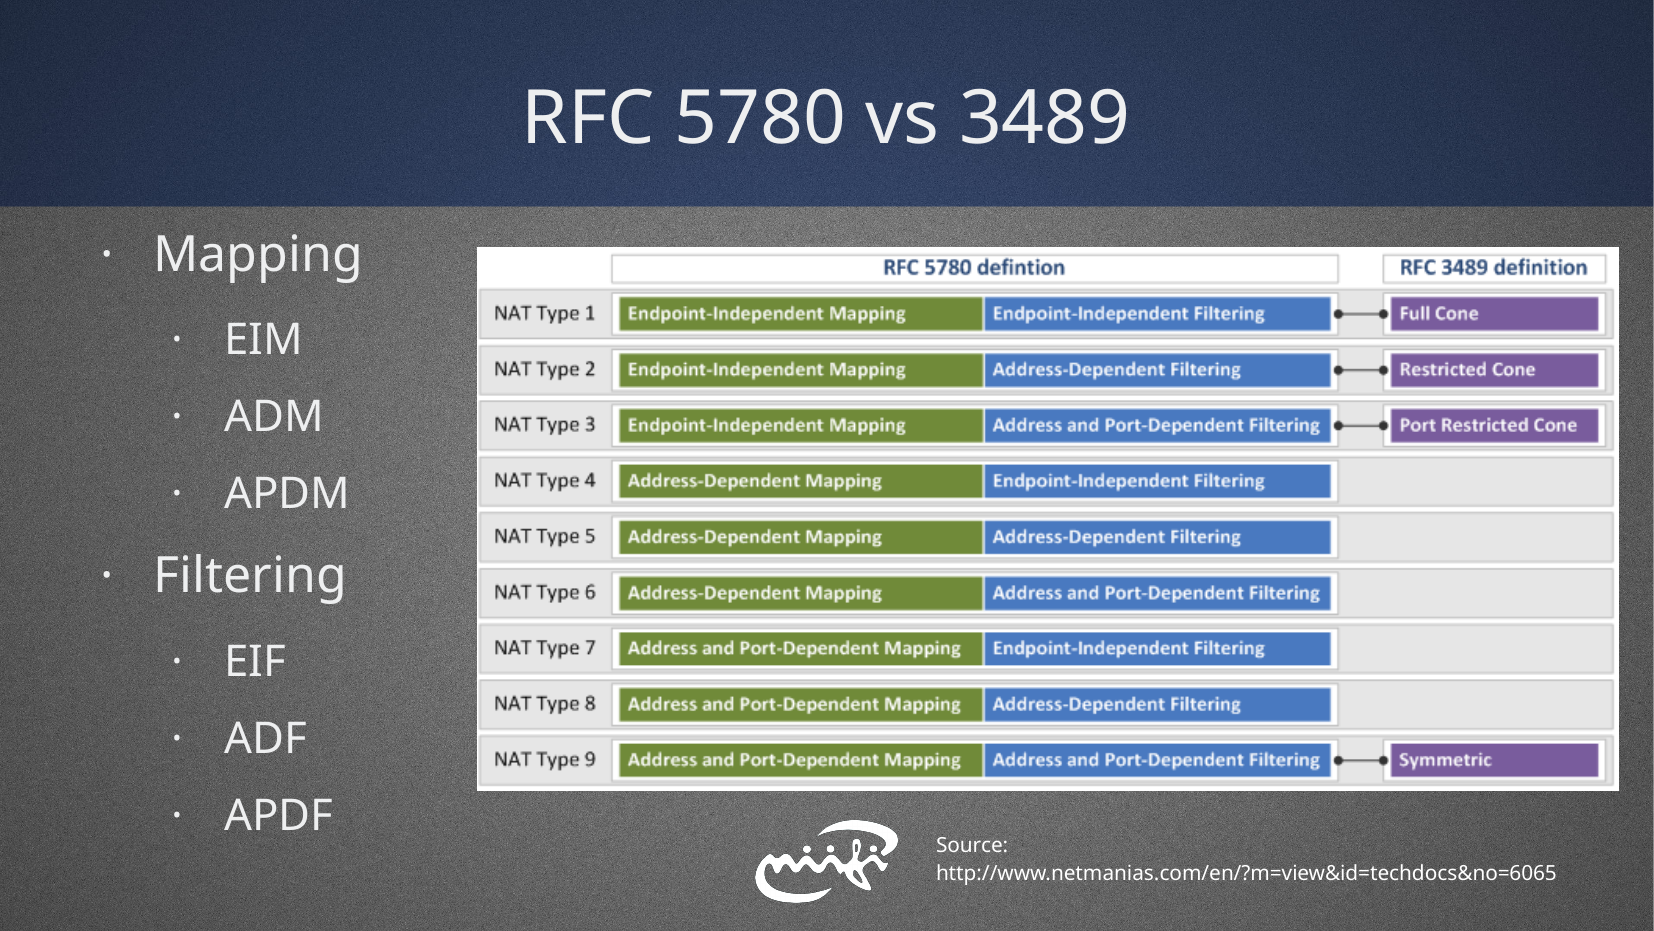

# RFC 5780 vs 3489
Mapping
EIM
ADM
APDM
Filtering
EIF
ADF
APDF
Source:
http://www.netmanias.com/en/?m=view&id=techdocs&no=6065